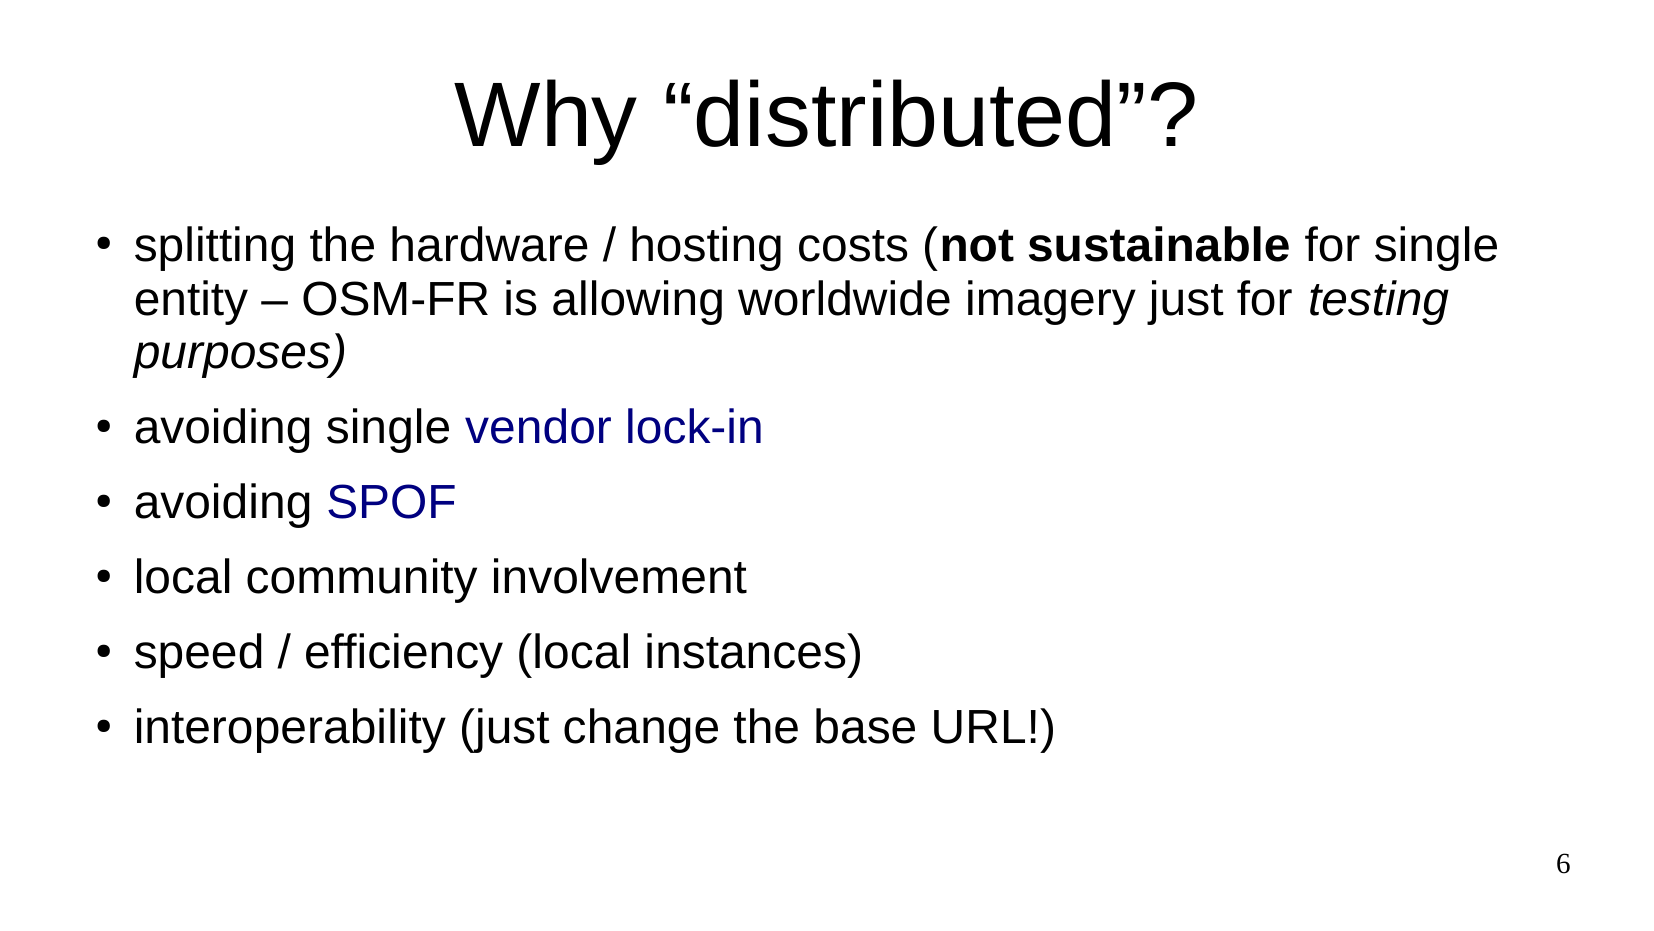

# Why “distributed”?
splitting the hardware / hosting costs (not sustainable for single entity – OSM-FR is allowing worldwide imagery just for testing purposes)
avoiding single vendor lock-in
avoiding SPOF
local community involvement
speed / efficiency (local instances)
interoperability (just change the base URL!)
6